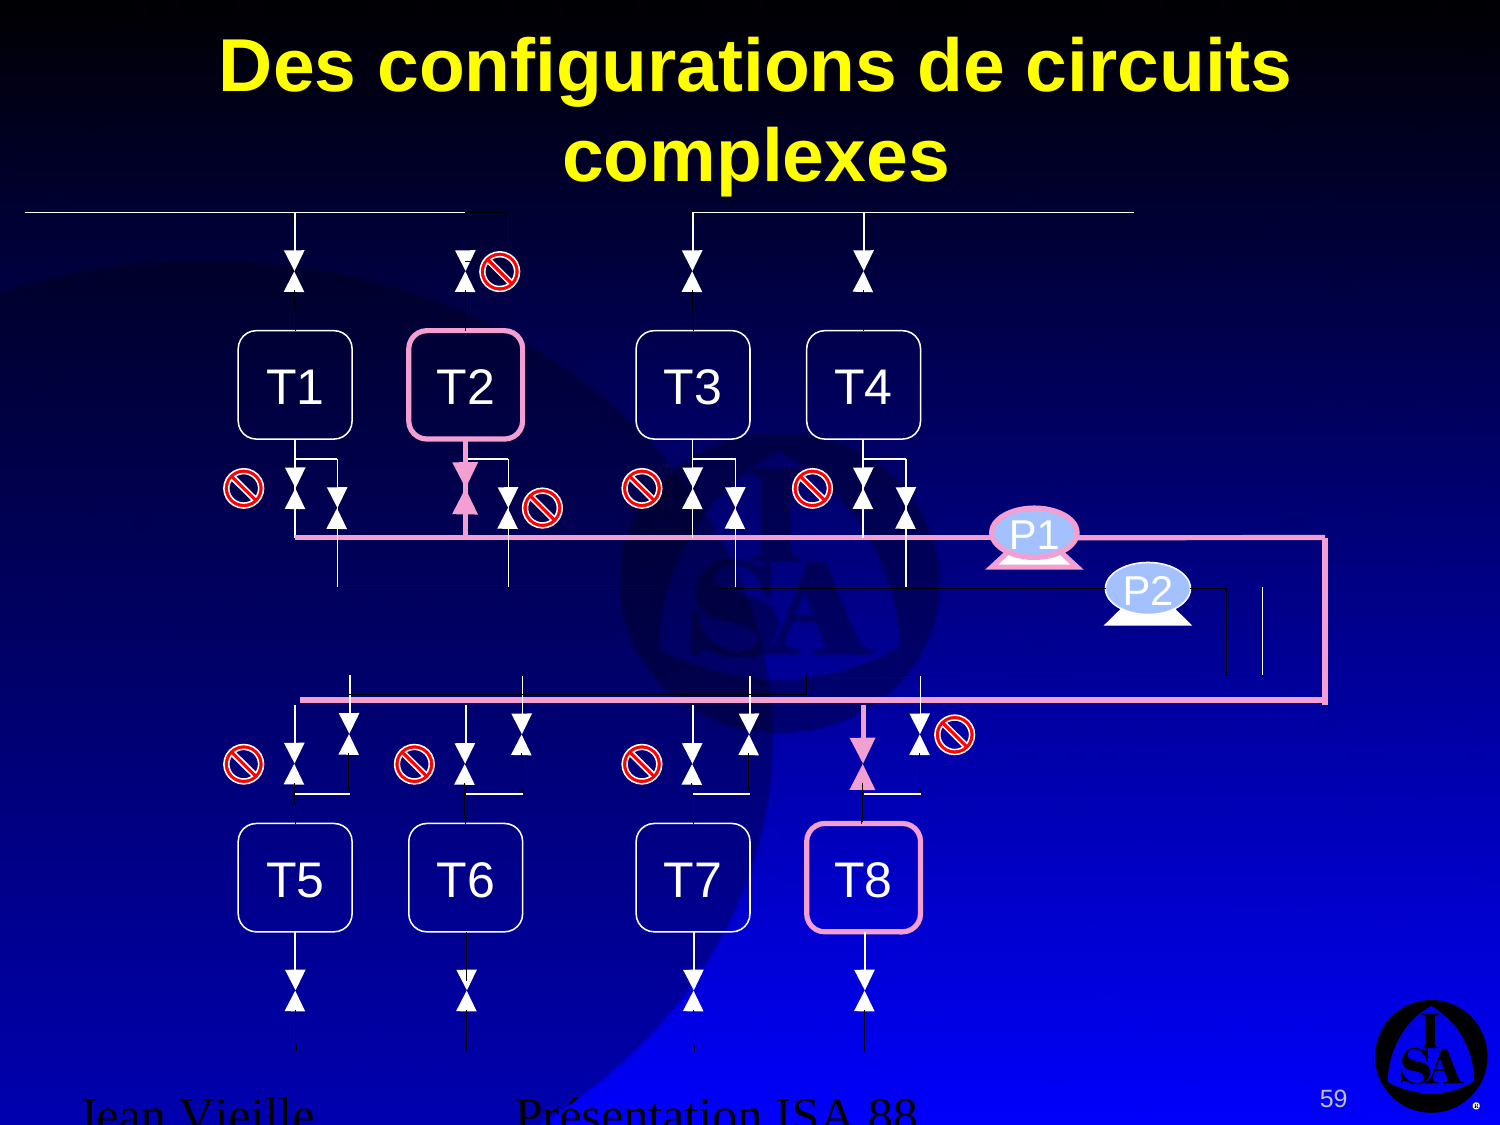

# Des configurations de circuits complexes
T1
T2
T3
T4
P1
P2
T5
T6
T7
T8